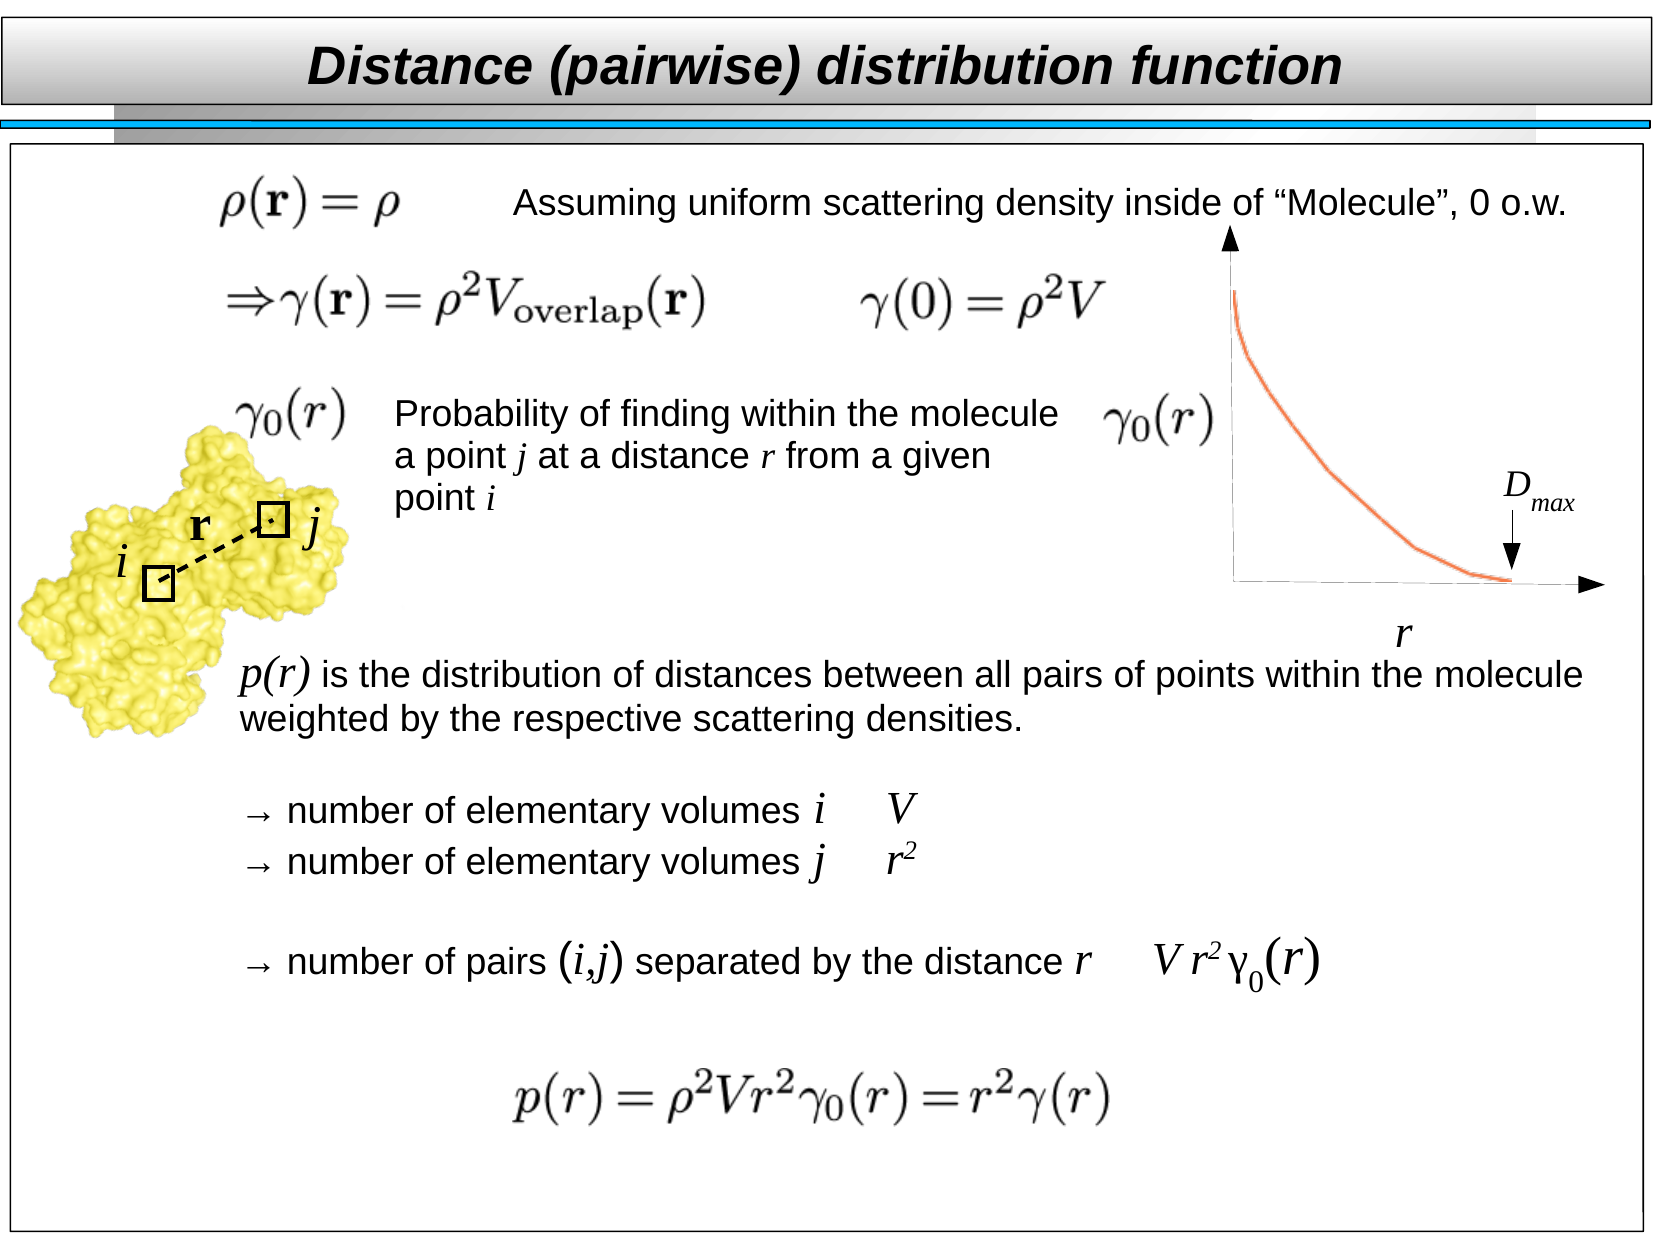

Distance (pairwise) distribution function
Assuming uniform scattering density inside of “Molecule”, 0 o.w.
Probability of finding within the molecule a point j at a distance r from a given point i
Dmax
r
j
i
r
p(r) is the distribution of distances between all pairs of points within the molecule weighted by the respective scattering densities.
→ number of elementary volumes i  V
→ number of elementary volumes j  r2
→ number of pairs (i,j) separated by the distance r  V r2 γ0(r)